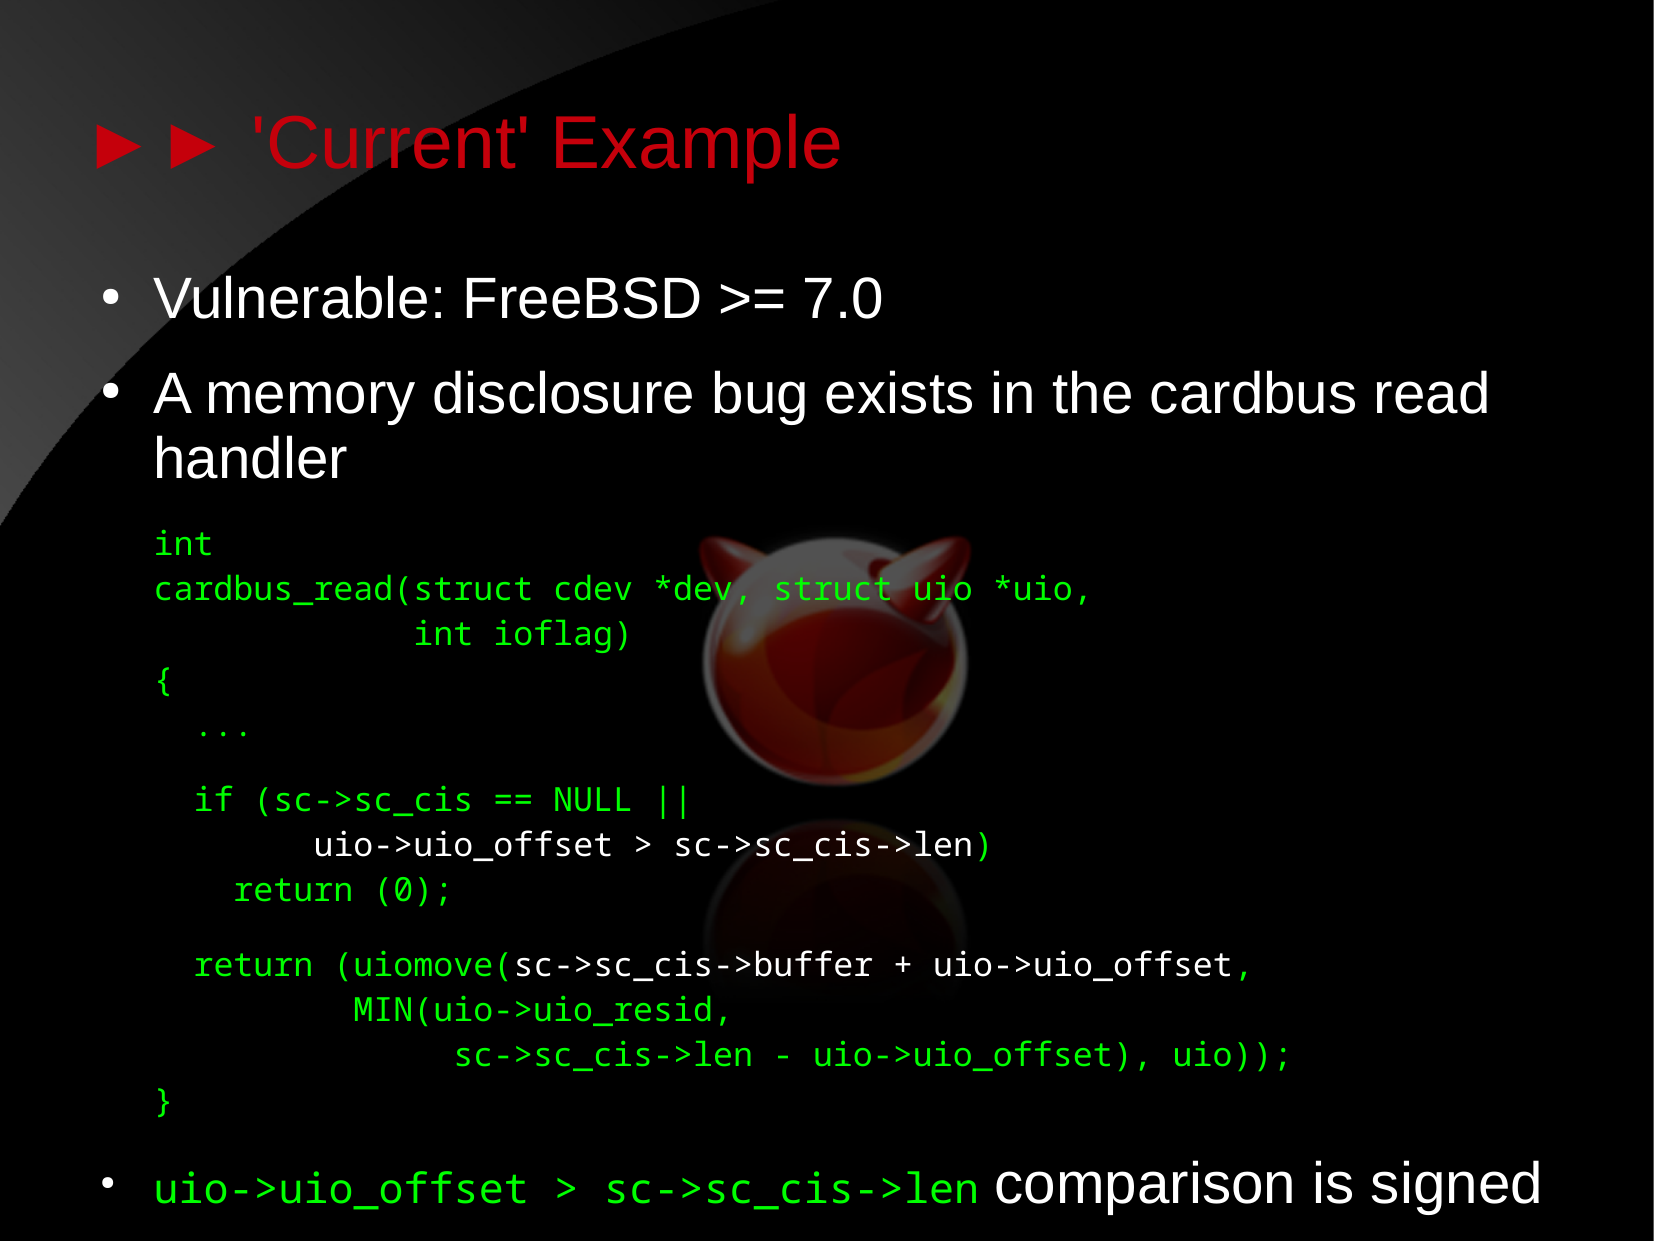

# ►► 'Current' Example
Vulnerable: FreeBSD >= 7.0
A memory disclosure bug exists in the cardbus read handler
int
cardbus_read(struct cdev *dev, struct uio *uio,
 int ioflag)
{
 ...
 if (sc->sc_cis == NULL ||
 uio->uio_offset > sc->sc_cis->len)
 return (0);
 return (uiomove(sc->sc_cis->buffer + uio->uio_offset,
 MIN(uio->uio_resid,
 sc->sc_cis->len - uio->uio_offset), uio));
}
uio->uio_offset > sc->sc_cis->len comparison is signed
Many, many more examples of this still in BSD